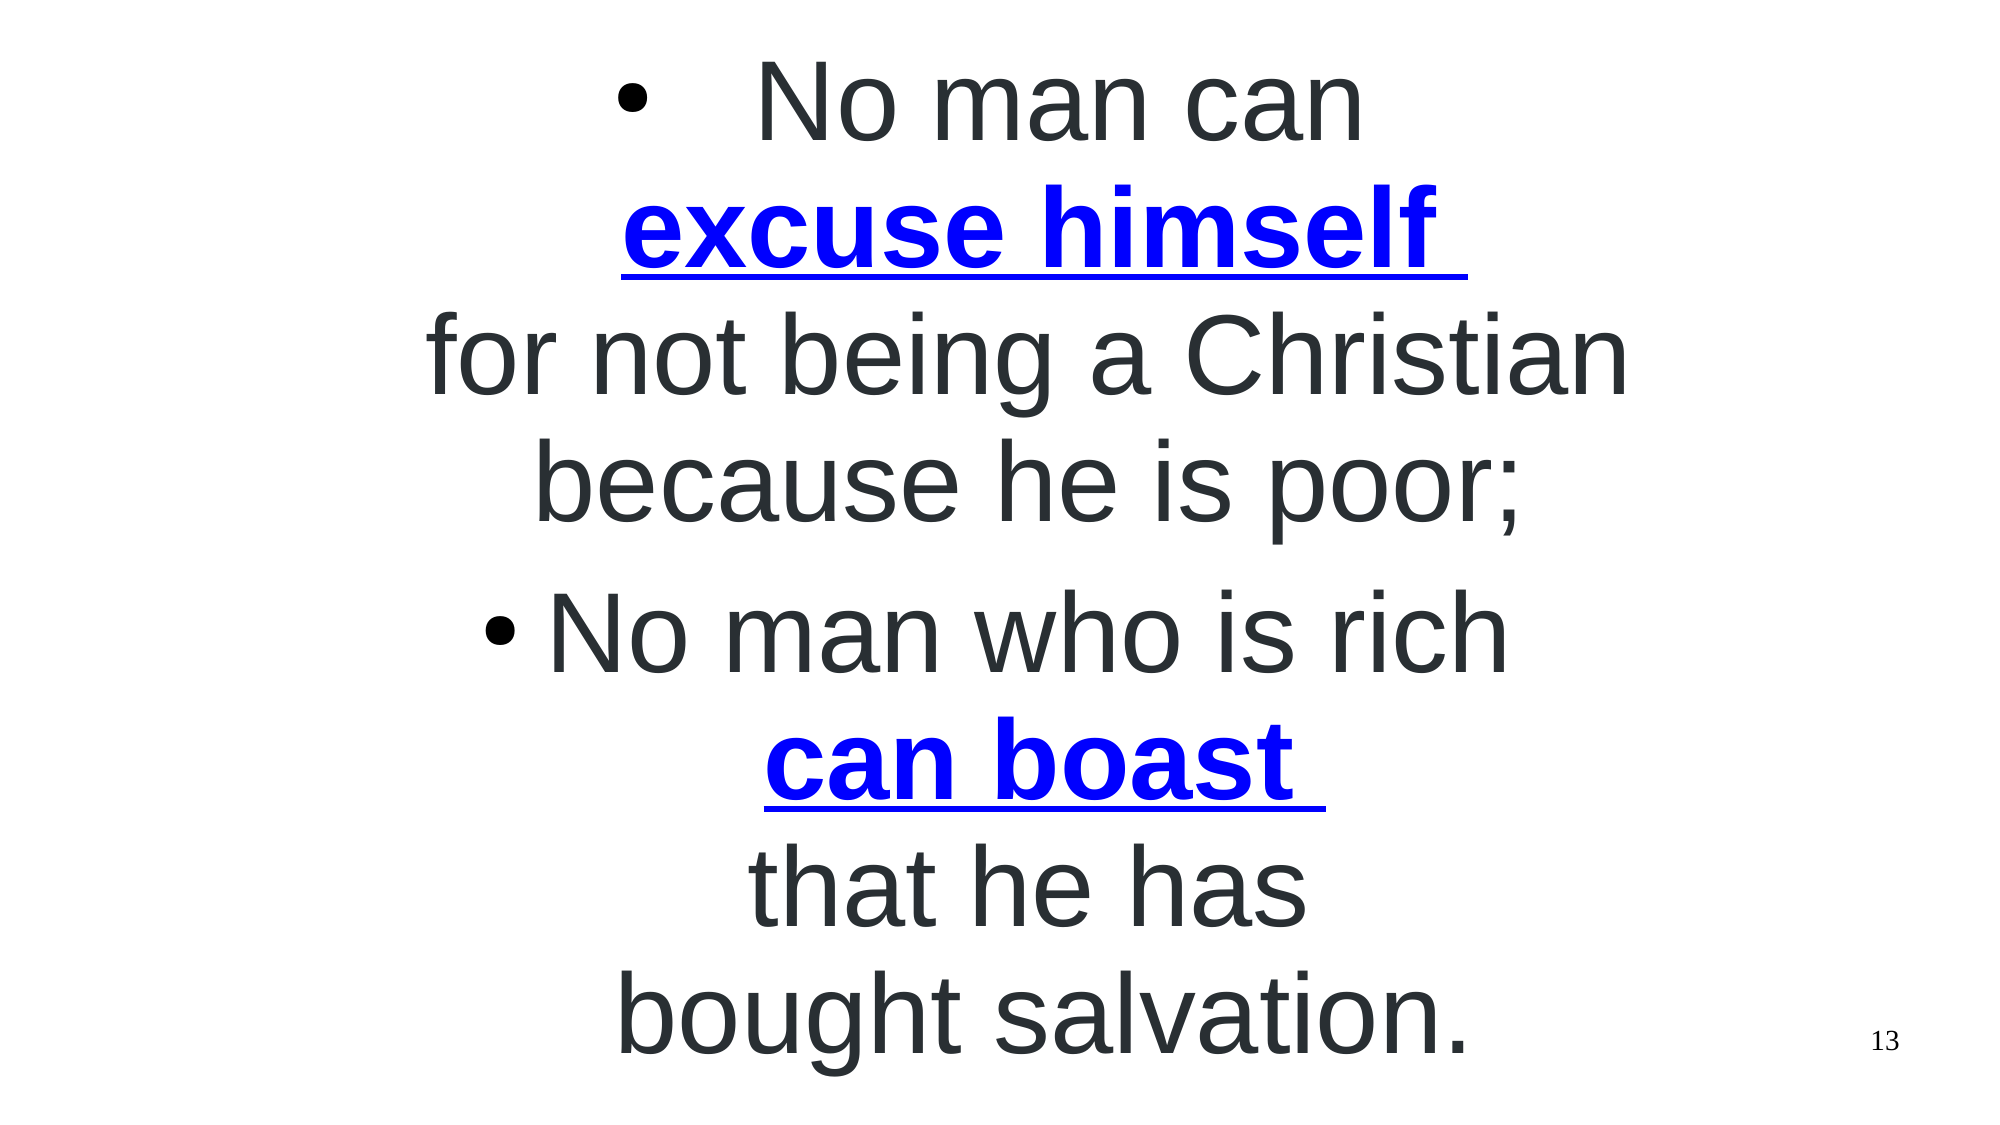

# No man can excuse himself for not being a Christian because he is poor;
No man who is rich
can boast
that he has
bought salvation.
13